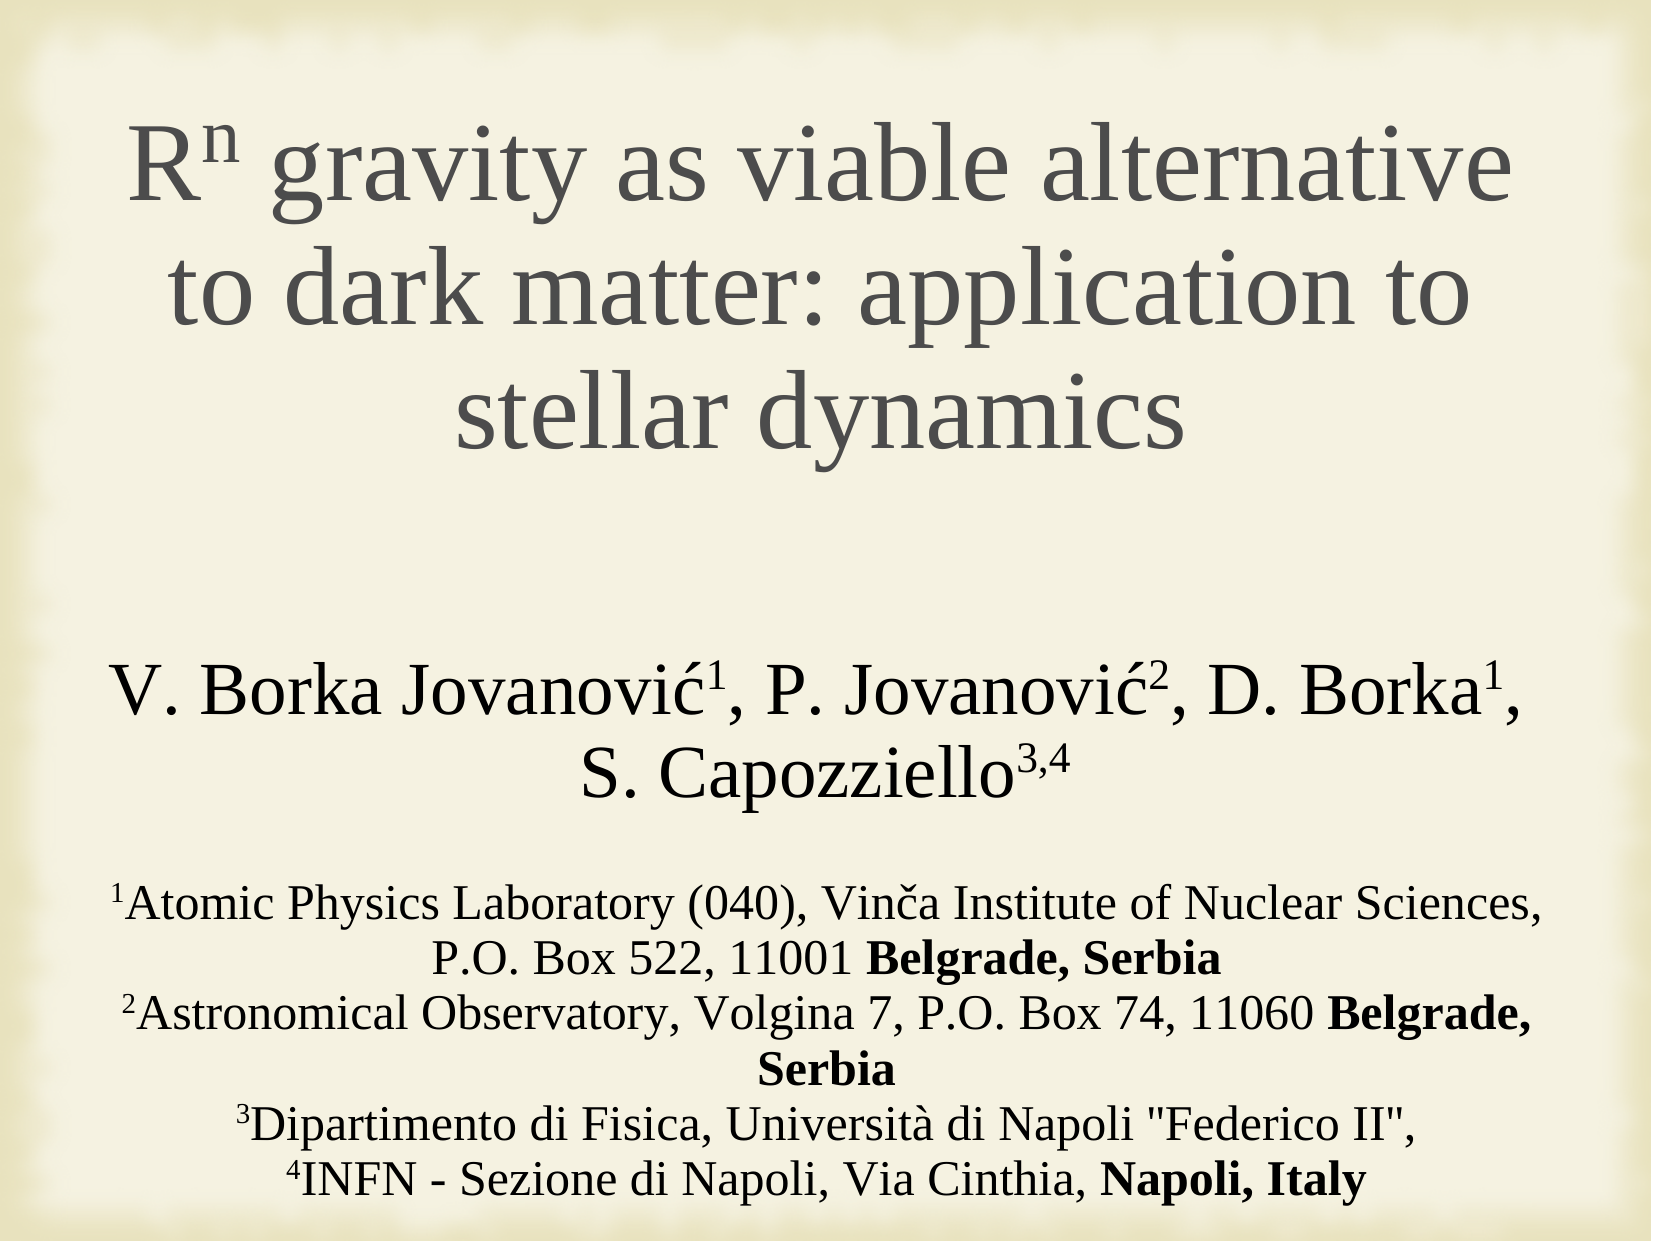

# Rn gravity as viable alternative to dark matter: application to stellar dynamics
V. Borka Jovanović1, P. Jovanović2, D. Borka1,
S. Capozziello3,4
1Atomic Physics Laboratory (040), Vinča Institute of Nuclear Sciences,
P.O. Box 522, 11001 Belgrade, Serbia
2Astronomical Observatory, Volgina 7, P.O. Box 74, 11060 Belgrade, Serbia
3Dipartimento di Fisica, Università di Napoli ''Federico II'',
4INFN - Sezione di Napoli, Via Cinthia, Napoli, Italy